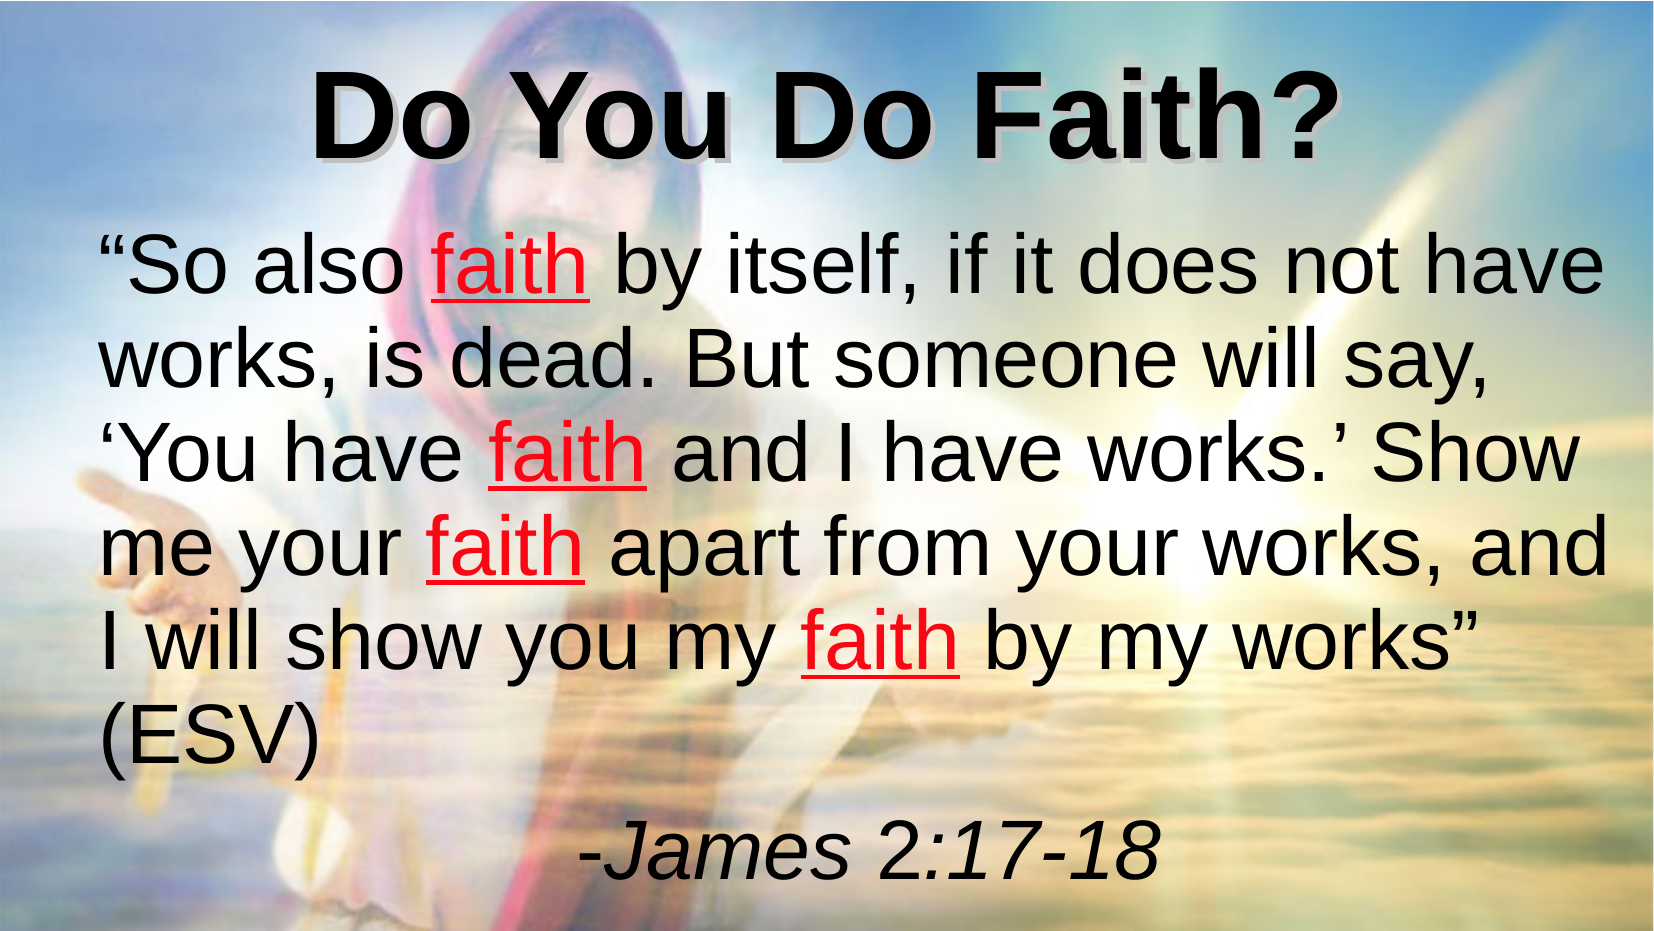

# Do You Do Faith?
“So also faith by itself, if it does not have works, is dead. But someone will say, ‘You have faith and I have works.’ Show me your faith apart from your works, and I will show you my faith by my works” (ESV)
-James 2:17-18